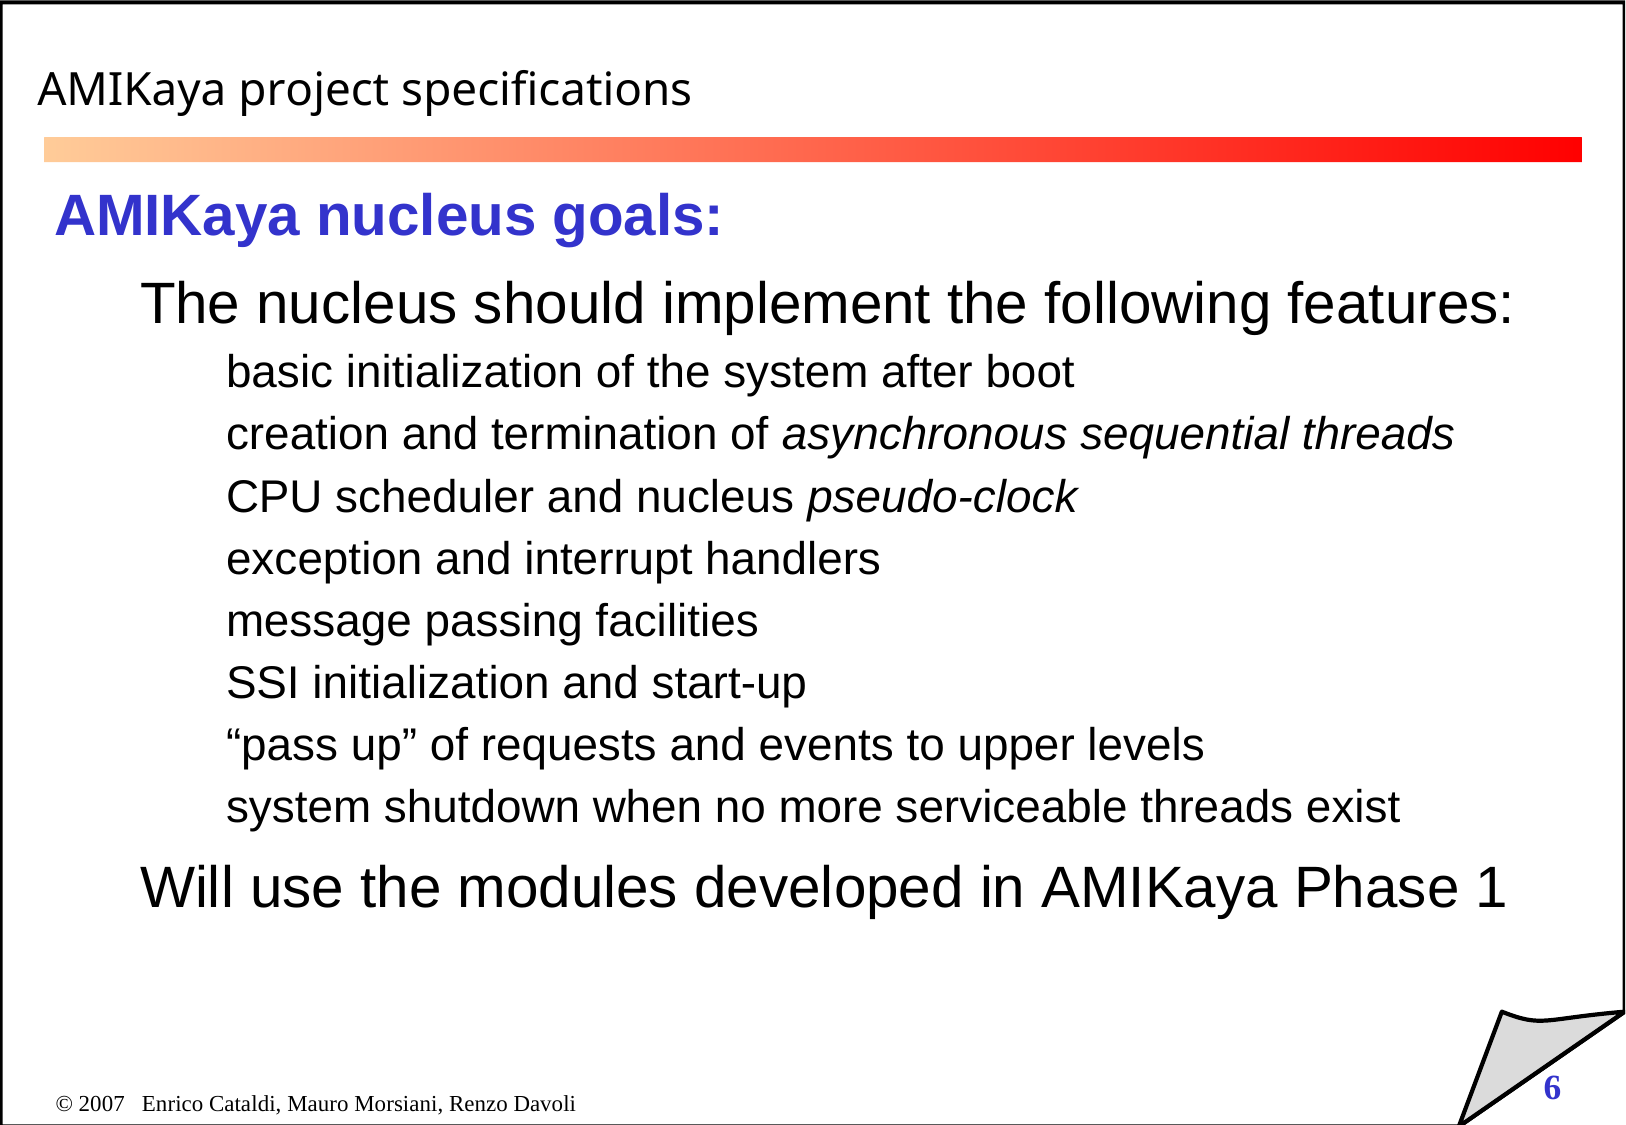

# AMIKaya project specifications
AMIKaya nucleus goals:
The nucleus should implement the following features:
basic initialization of the system after boot
creation and termination of asynchronous sequential threads
CPU scheduler and nucleus pseudo-clock
exception and interrupt handlers
message passing facilities
SSI initialization and start-up
“pass up” of requests and events to upper levels
system shutdown when no more serviceable threads exist
Will use the modules developed in AMIKaya Phase 1